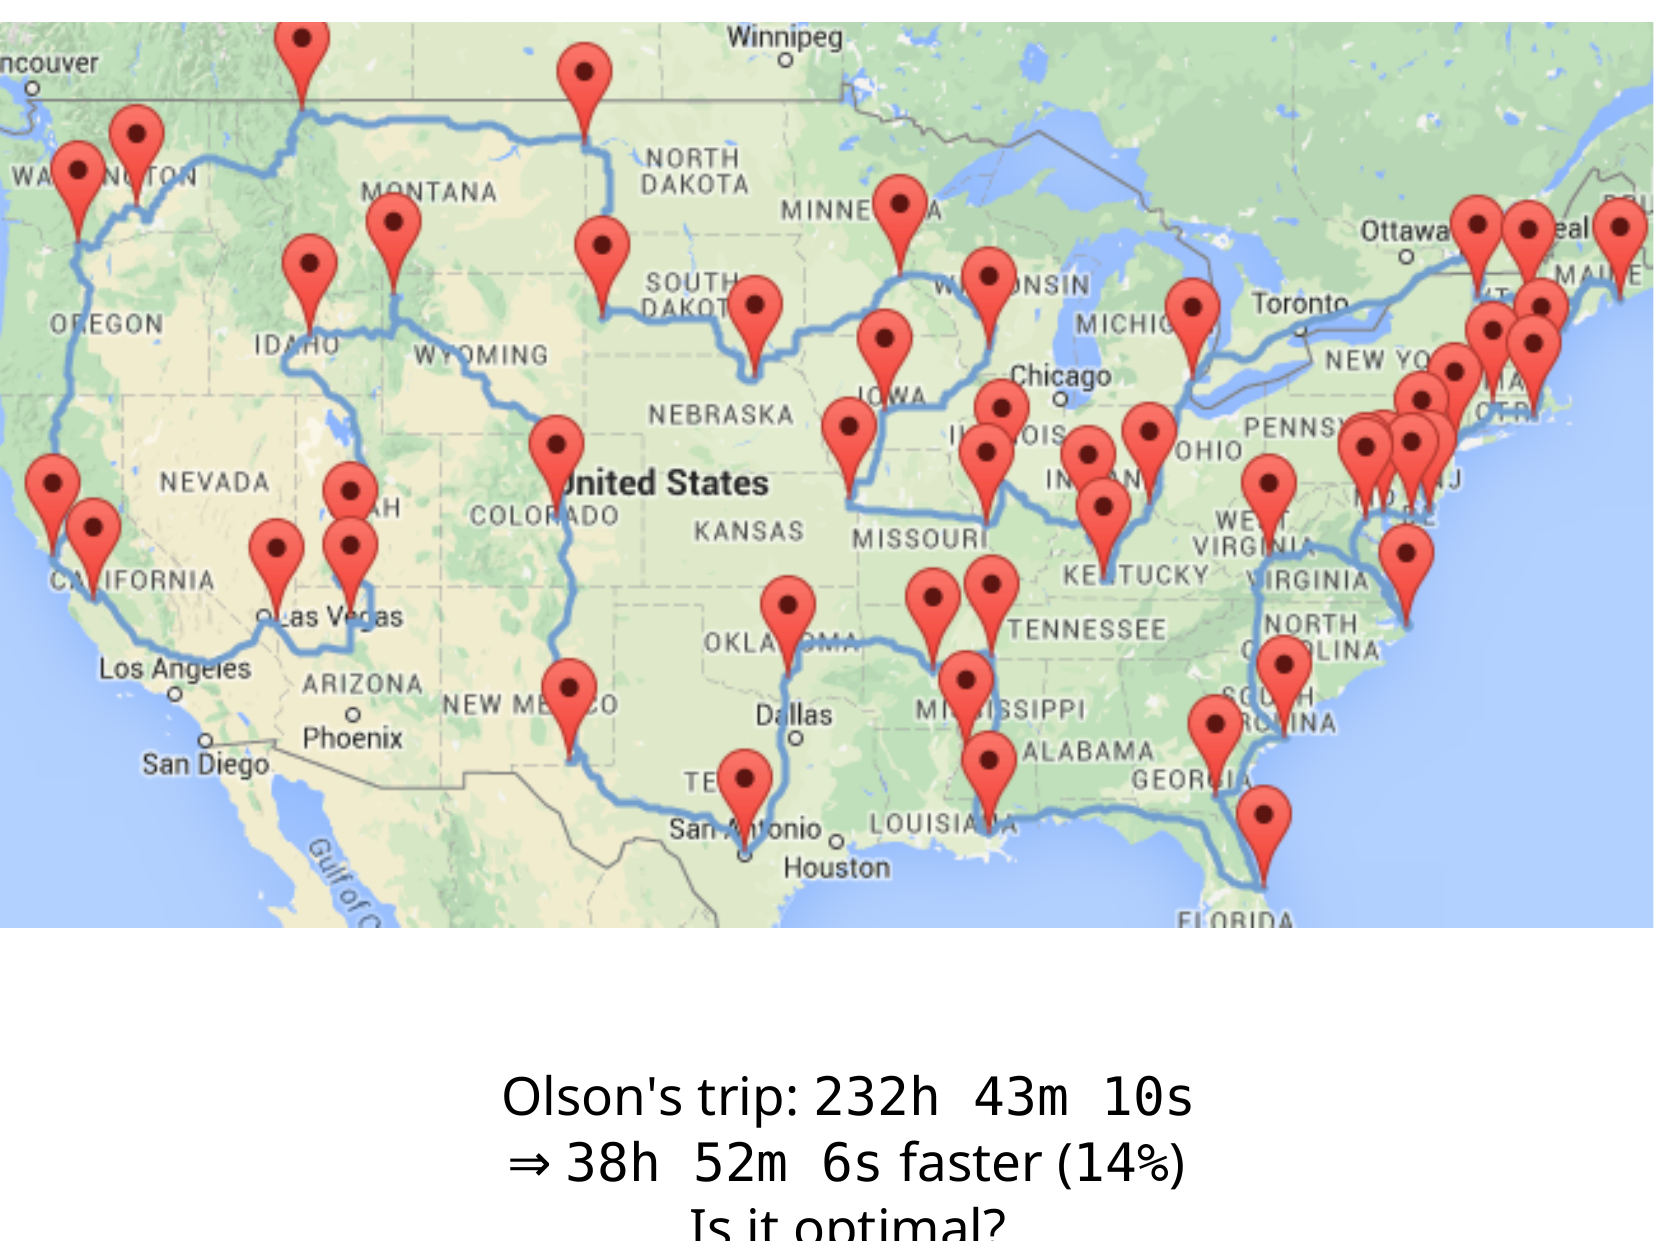

Olson's trip: 232h 43m 10s
⇒ 38h 52m 6s faster (14%)
Is it optimal?